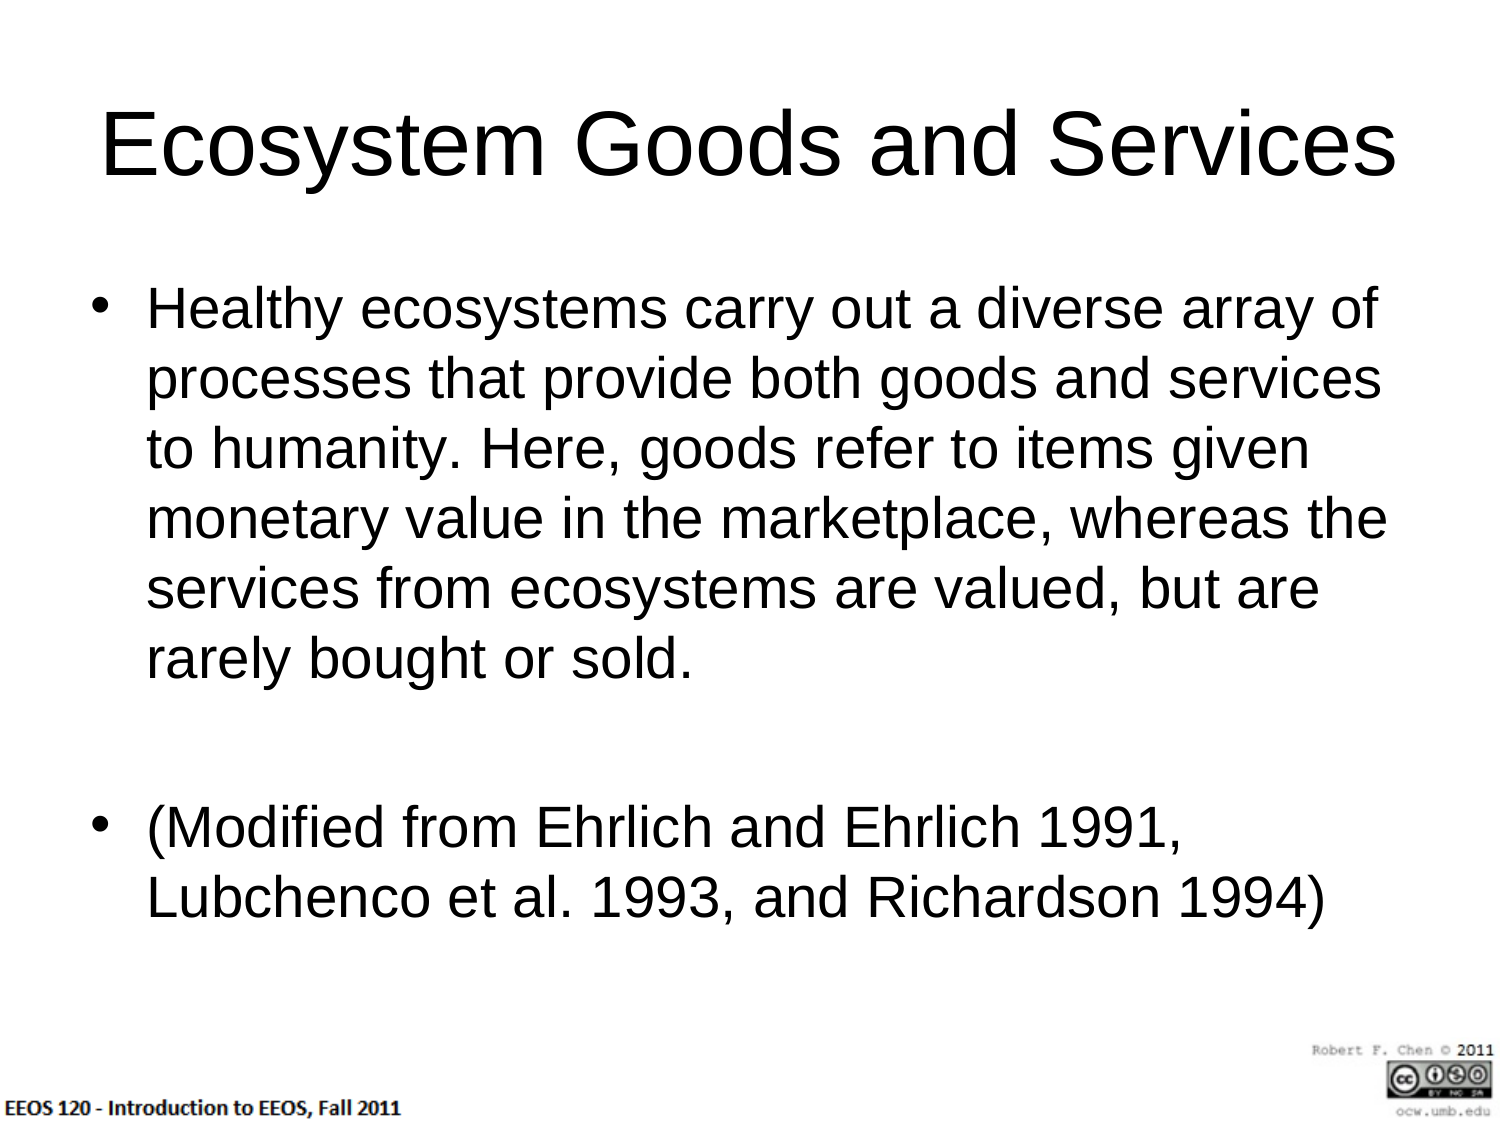

# Ecosystem Goods and Services
Healthy ecosystems carry out a diverse array of processes that provide both goods and services to humanity. Here, goods refer to items given monetary value in the marketplace, whereas the services from ecosystems are valued, but are rarely bought or sold.
(Modified from Ehrlich and Ehrlich 1991, Lubchenco et al. 1993, and Richardson 1994)